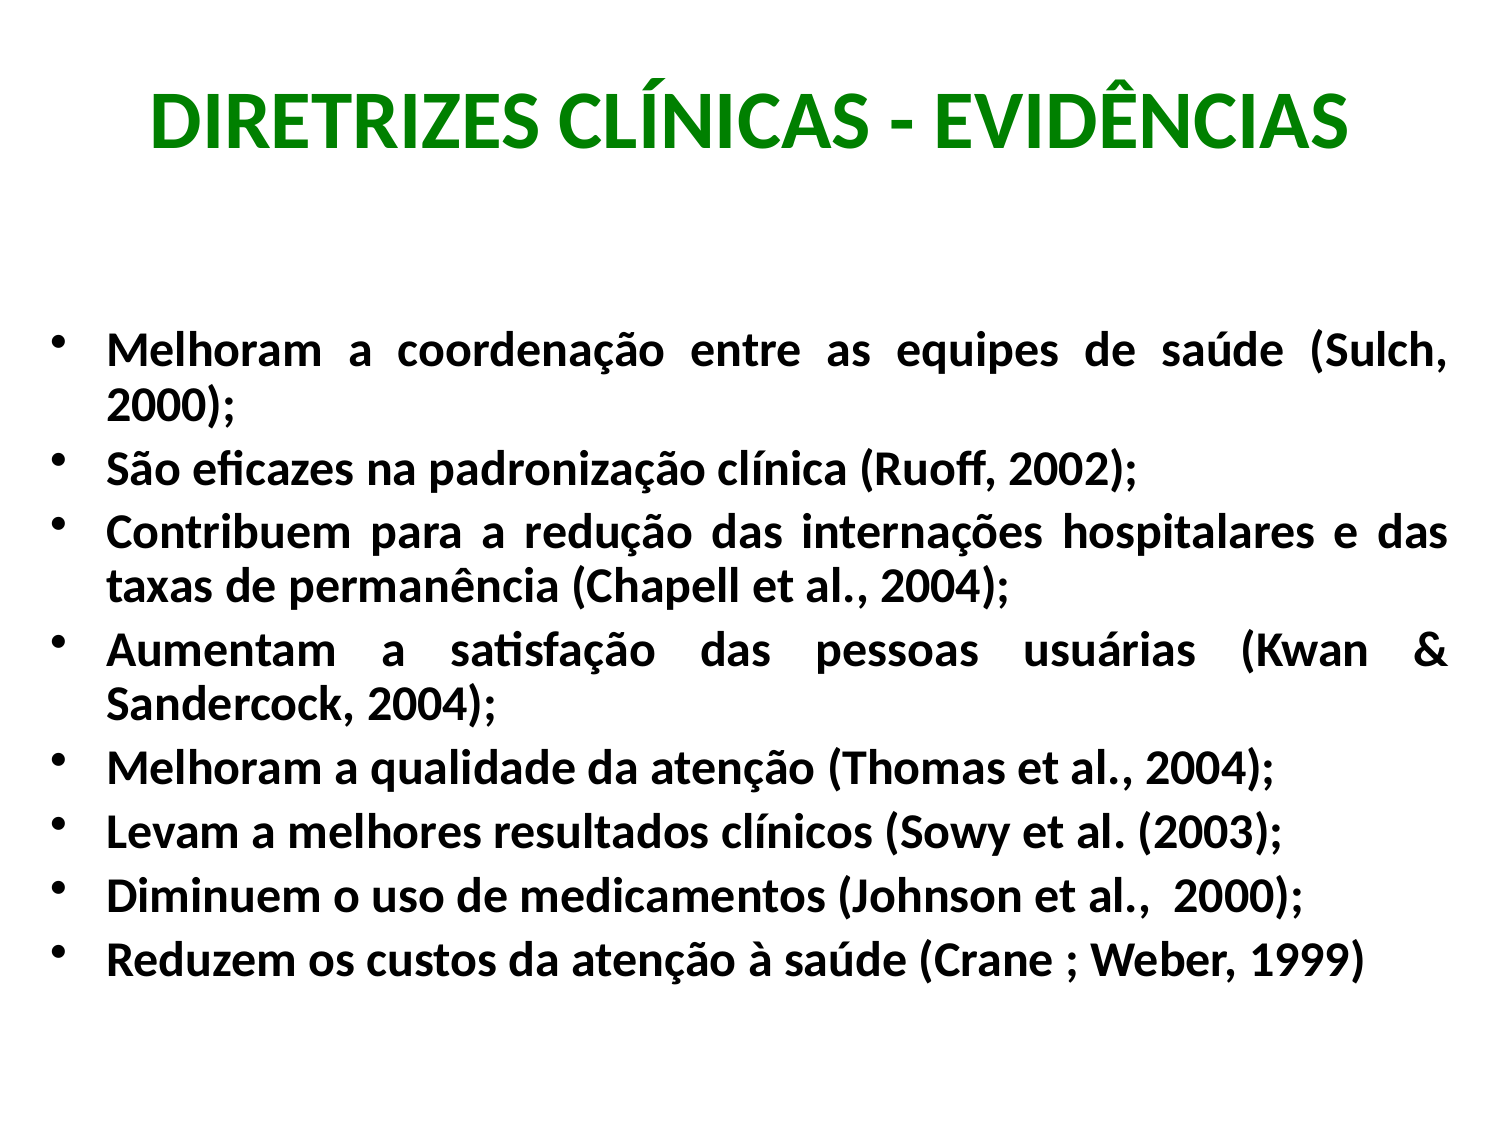

DIRETRIZES CLÍNICAS - EVIDÊNCIAS
Melhoram a coordenação entre as equipes de saúde (Sulch, 2000);
São eficazes na padronização clínica (Ruoff, 2002);
Contribuem para a redução das internações hospitalares e das taxas de permanência (Chapell et al., 2004);
Aumentam a satisfação das pessoas usuárias (Kwan & Sandercock, 2004);
Melhoram a qualidade da atenção (Thomas et al., 2004);
Levam a melhores resultados clínicos (Sowy et al. (2003);
Diminuem o uso de medicamentos (Johnson et al., 2000);
Reduzem os custos da atenção à saúde (Crane ; Weber, 1999)